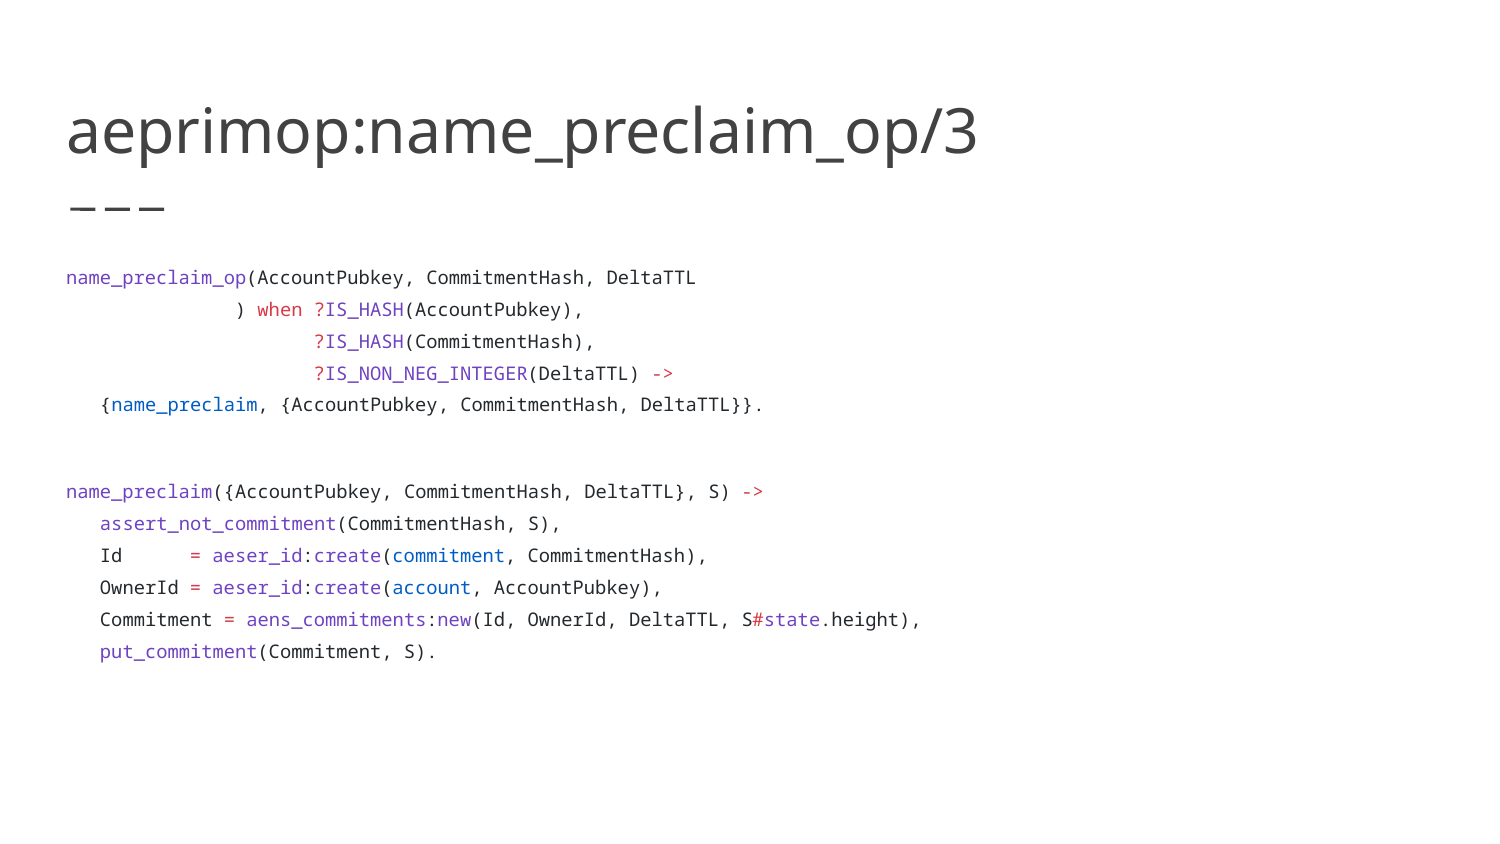

# aeprimop:name_preclaim_op/3
name_preclaim_op(AccountPubkey, CommitmentHash, DeltaTTL
 ) when ?IS_HASH(AccountPubkey),
 ?IS_HASH(CommitmentHash),
 ?IS_NON_NEG_INTEGER(DeltaTTL) ->
 {name_preclaim, {AccountPubkey, CommitmentHash, DeltaTTL}}.
name_preclaim({AccountPubkey, CommitmentHash, DeltaTTL}, S) ->
 assert_not_commitment(CommitmentHash, S),
 Id = aeser_id:create(commitment, CommitmentHash),
 OwnerId = aeser_id:create(account, AccountPubkey),
 Commitment = aens_commitments:new(Id, OwnerId, DeltaTTL, S#state.height),
 put_commitment(Commitment, S).